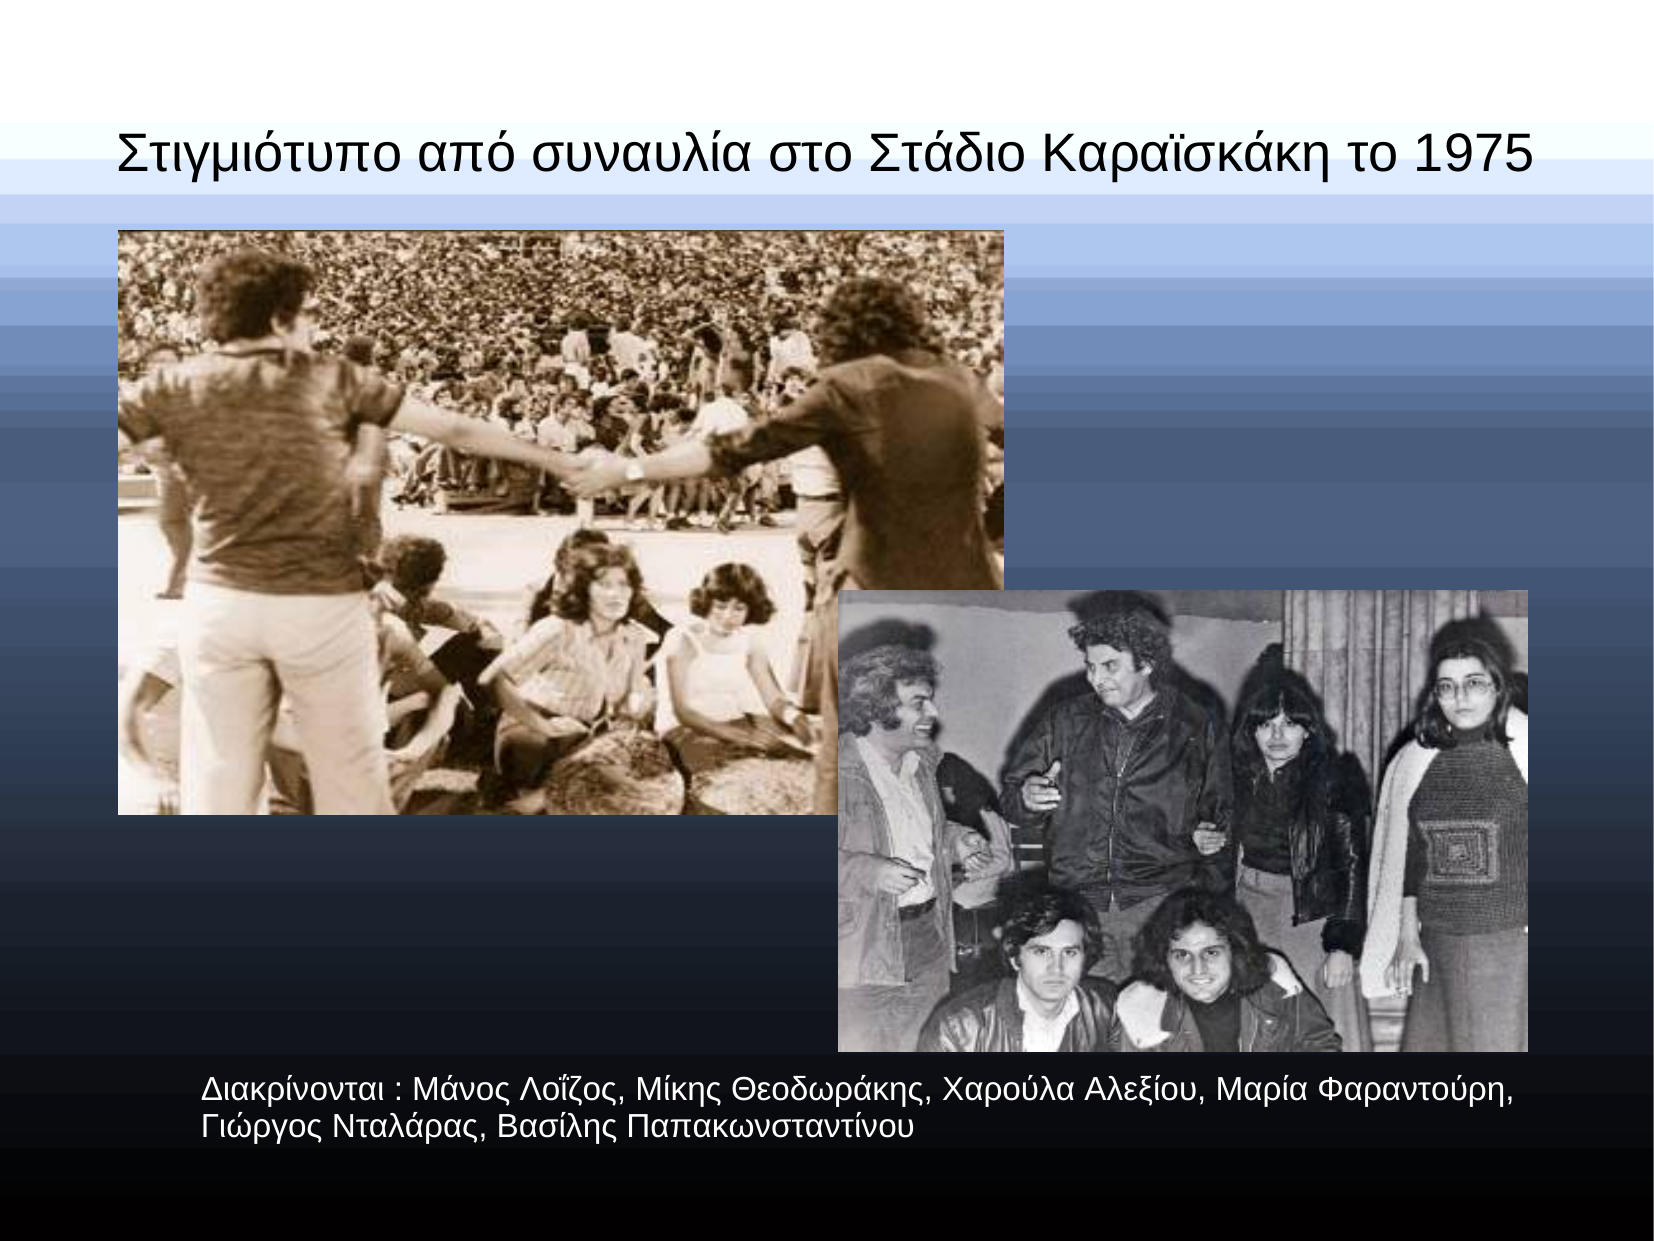

# Στιγμιότυπο από συναυλία στο Στάδιο Καραϊσκάκη το 1975
Διακρίνονται : Μάνος Λοΐζος, Μίκης Θεοδωράκης, Χαρούλα Αλεξίου, Μαρία Φαραντούρη, Γιώργος Νταλάρας, Βασίλης Παπακωνσταντίνου